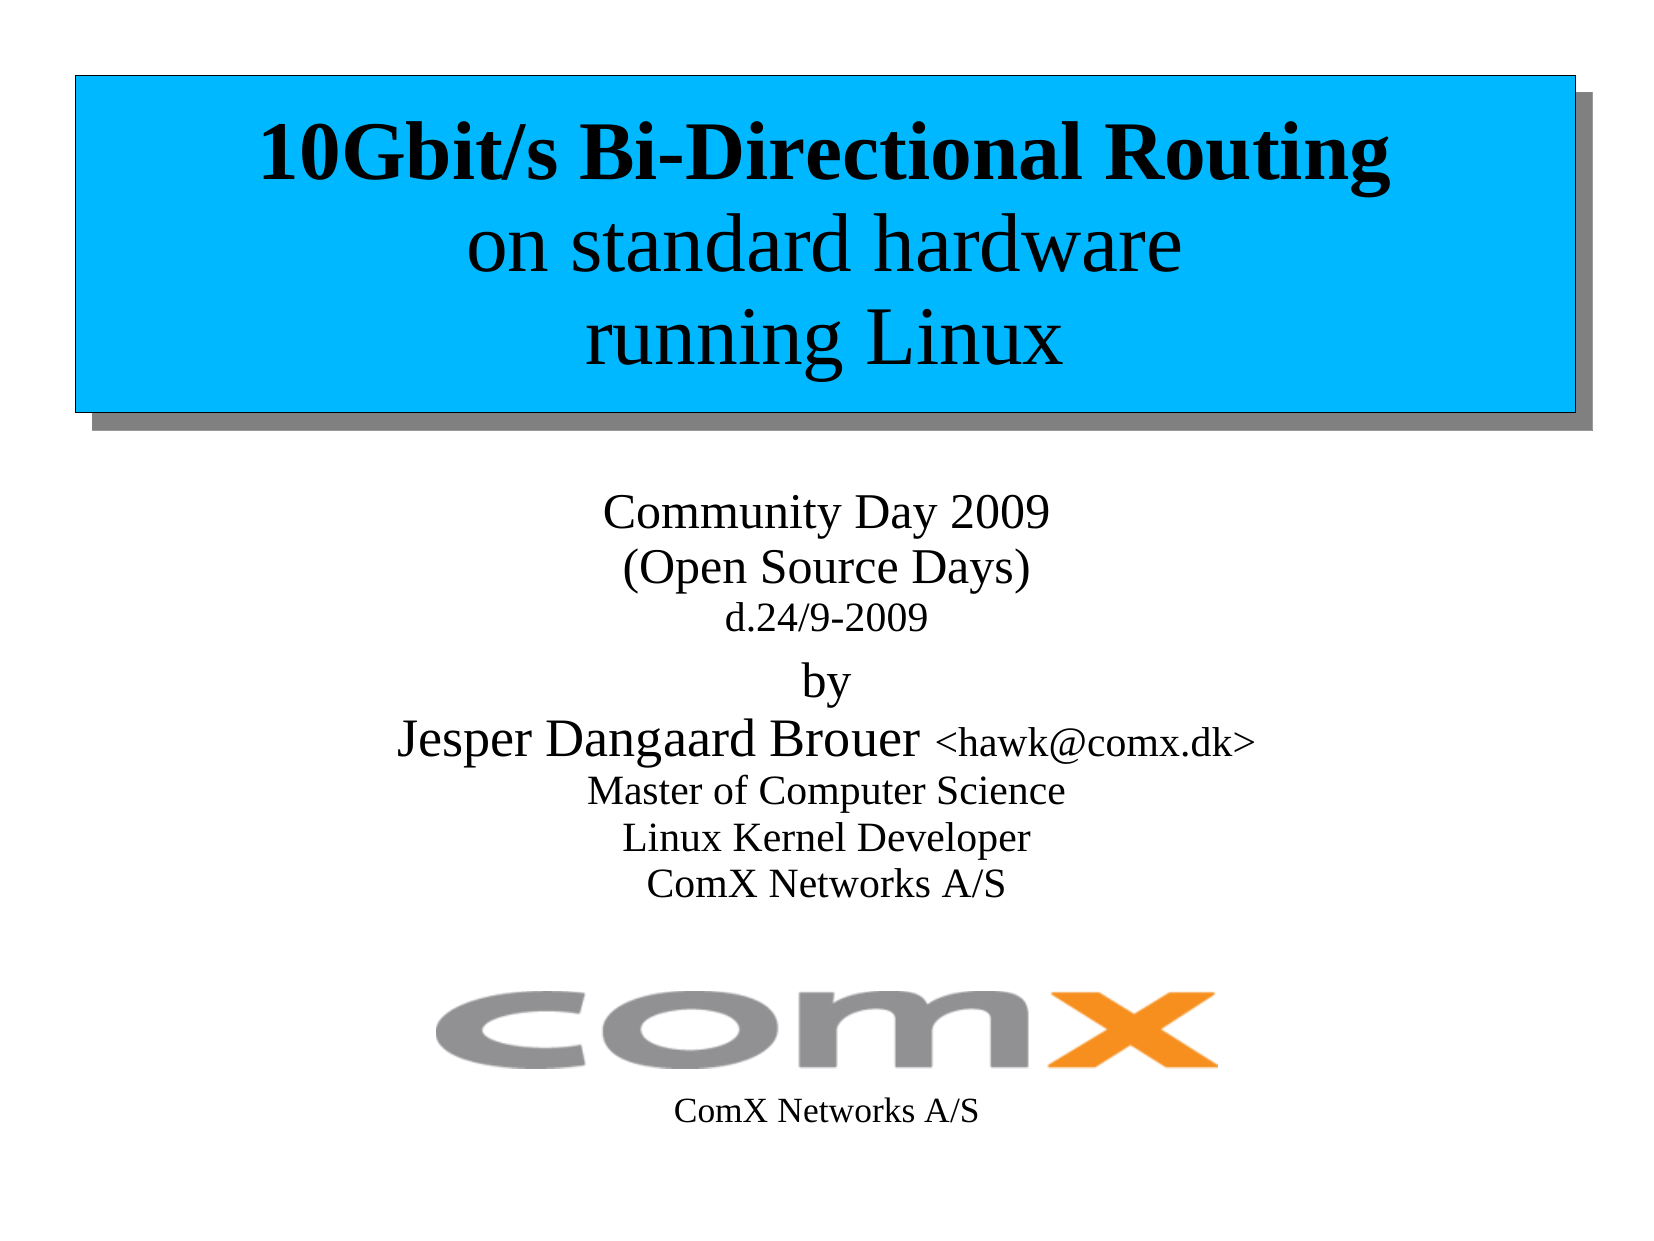

10Gbit/s Bi-Directional Routing
on standard hardware
running Linux
Community Day 2009
(Open Source Days)
d.24/9-2009
by
Jesper Dangaard Brouer <hawk@comx.dk>
Master of Computer Science
Linux Kernel Developer
ComX Networks A/S
ComX Networks A/S